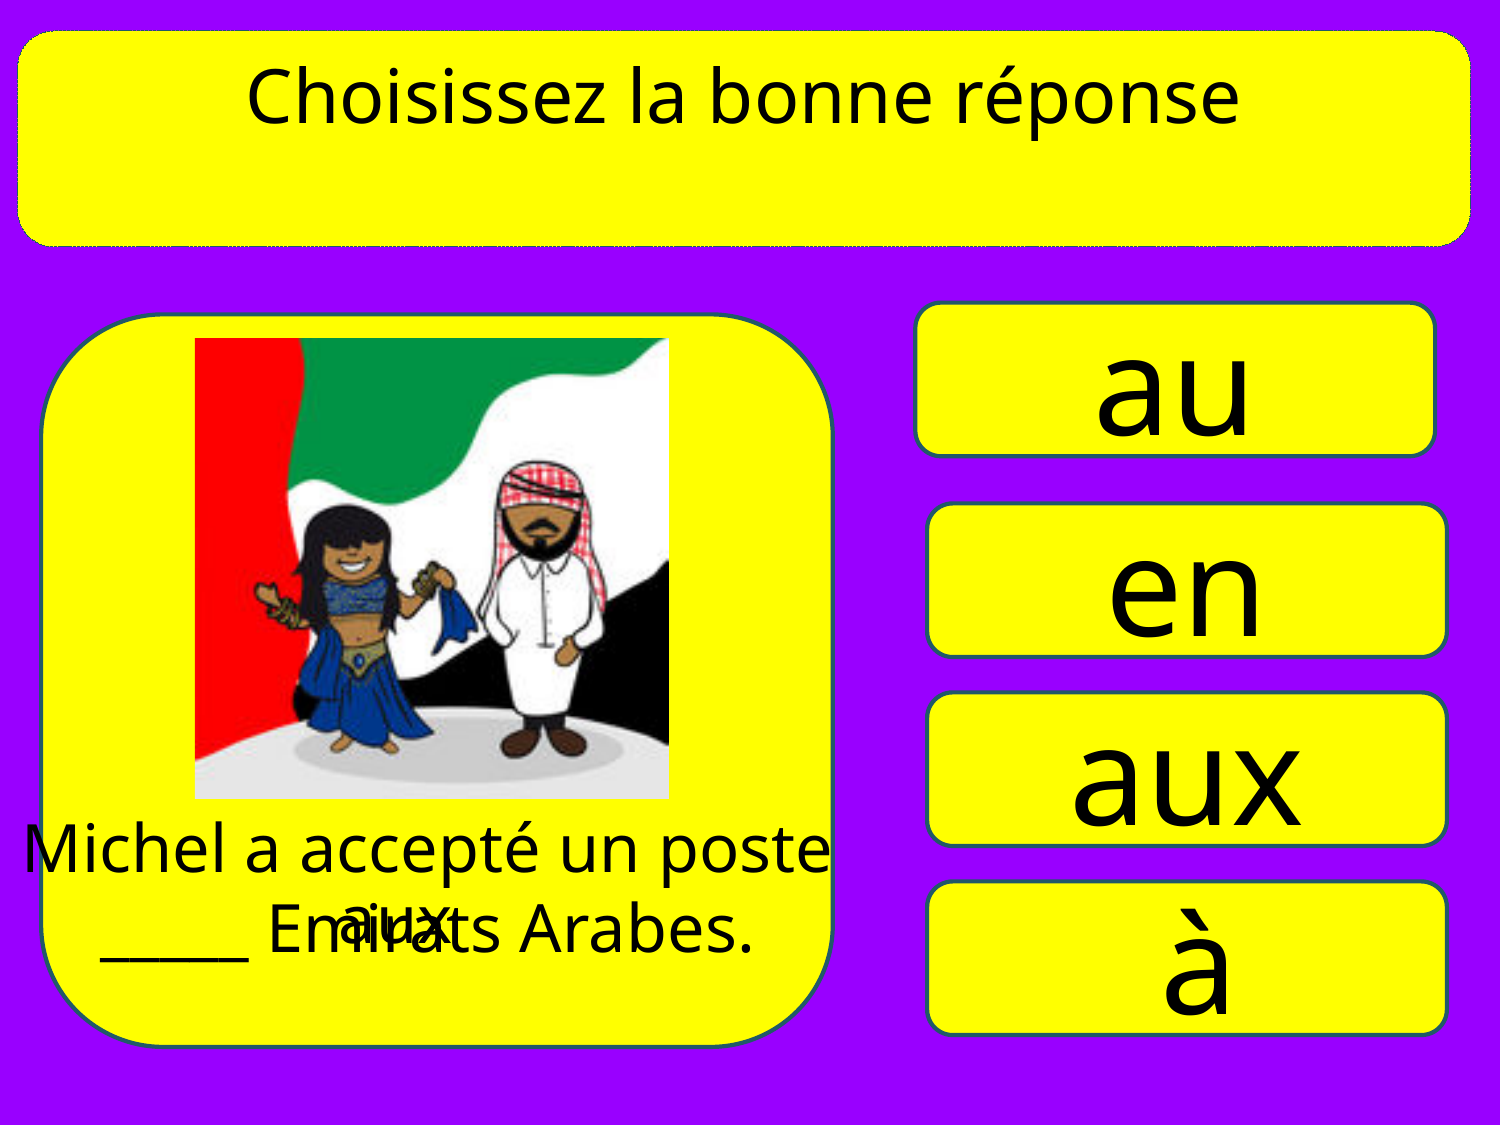

Choisissez la bonne réponse
au
en
aux
Michel a accepté un poste _____ Emirats Arabes.
aux
à